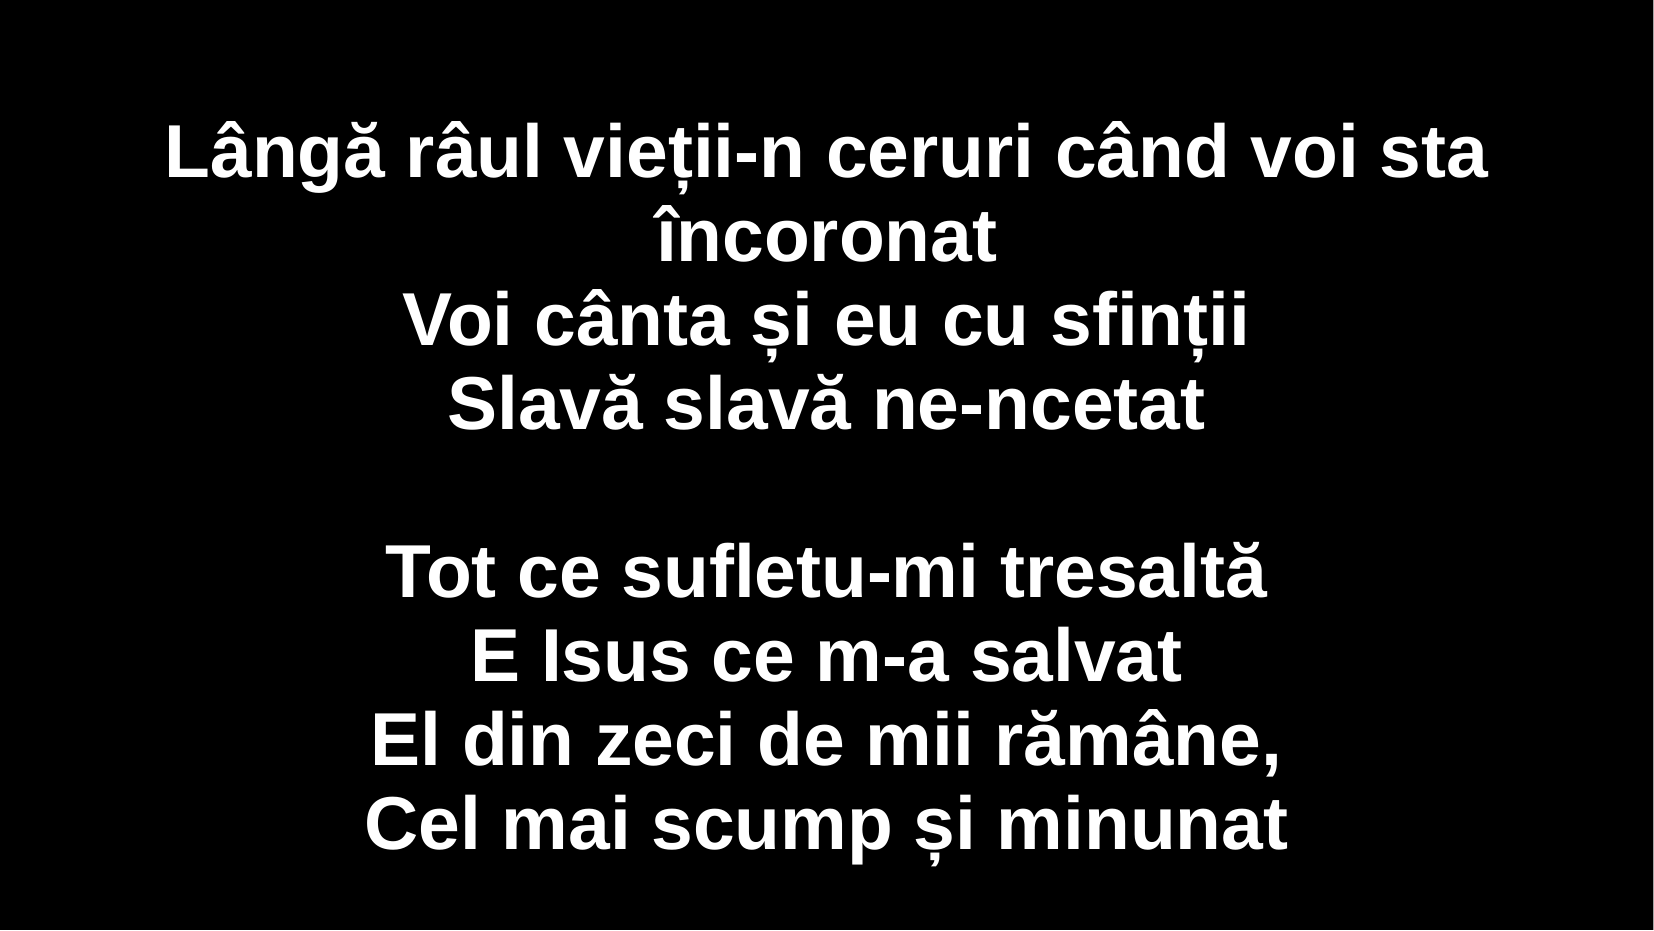

Lângă râul vieții-n ceruri când voi sta încoronat
Voi cânta și eu cu sfinții
Slavă slavă ne-ncetat
Tot ce sufletu-mi tresaltă
E Isus ce m-a salvat
El din zeci de mii rămâne,
Cel mai scump și minunat